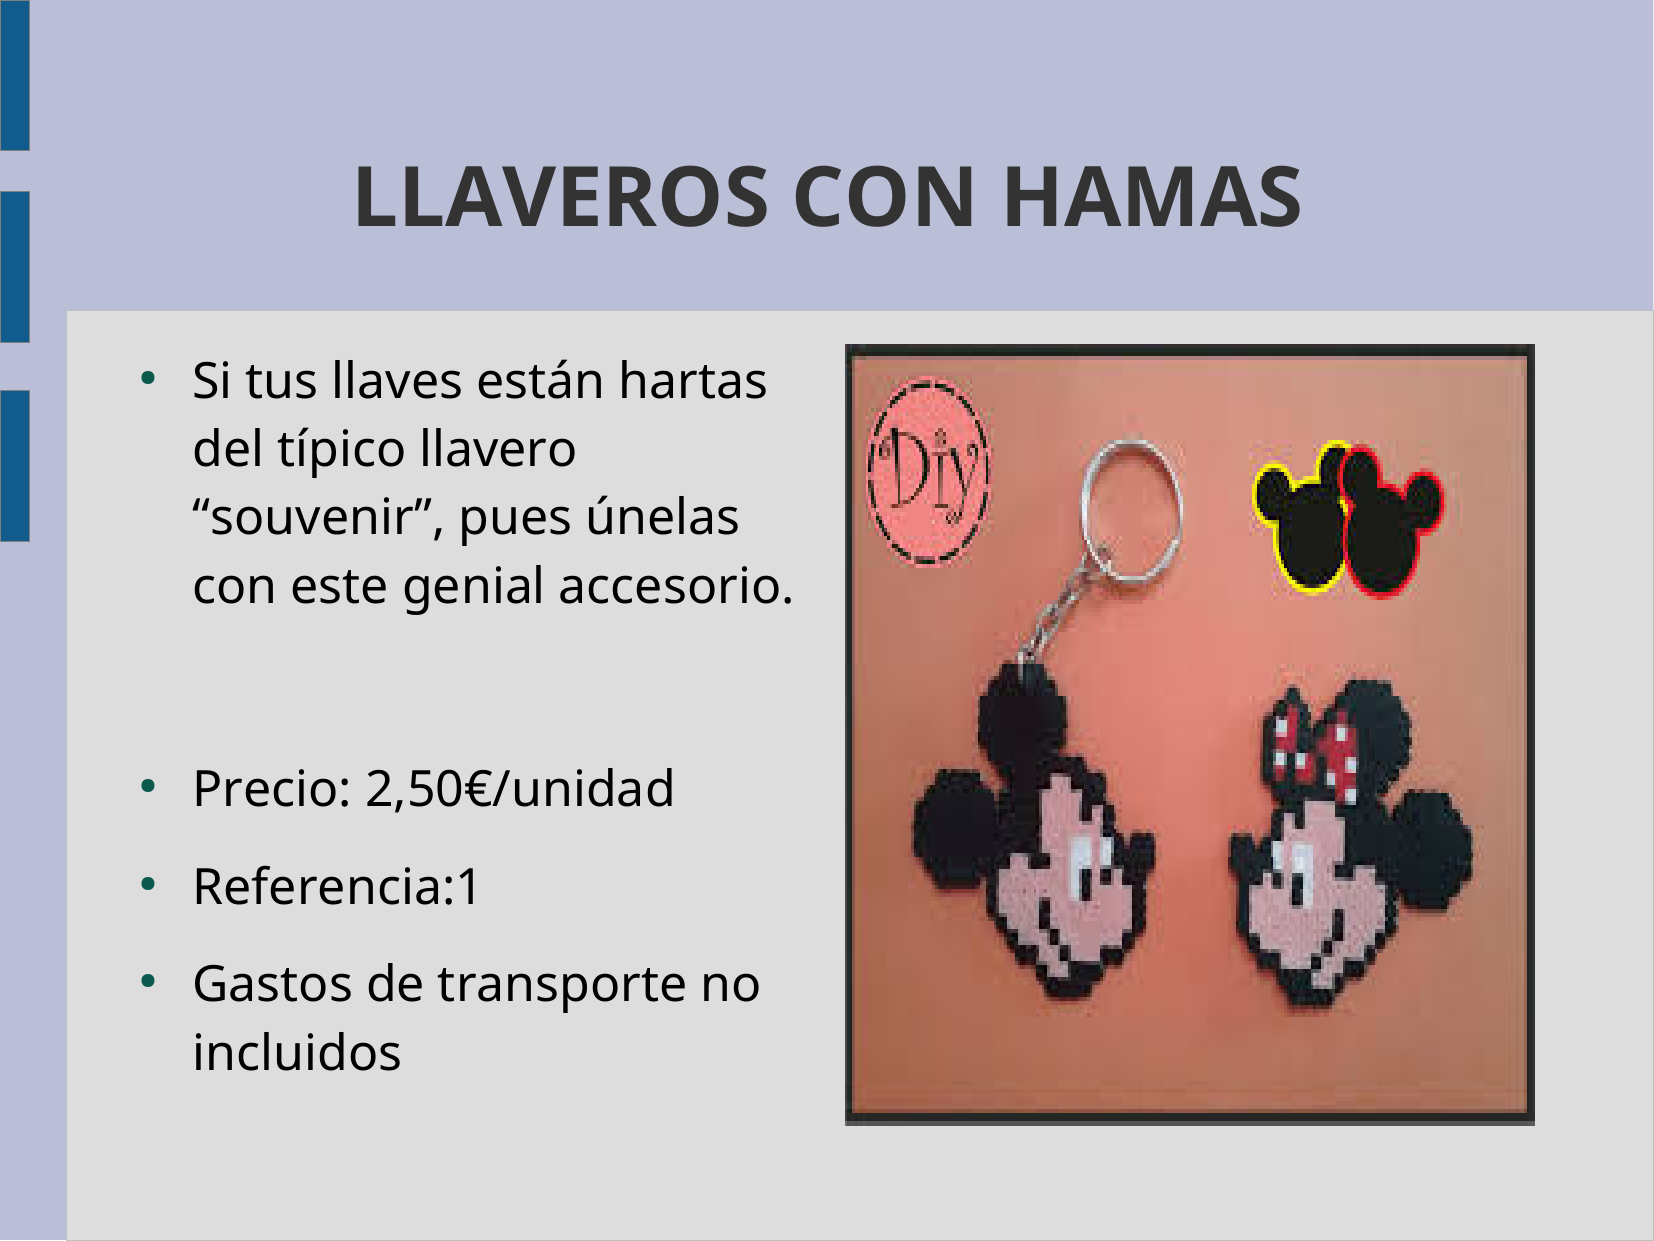

# LLAVEROS CON HAMAS
Si tus llaves están hartas del típico llavero “souvenir”, pues únelas con este genial accesorio.
Precio: 2,50€/unidad
Referencia:1
Gastos de transporte no incluidos